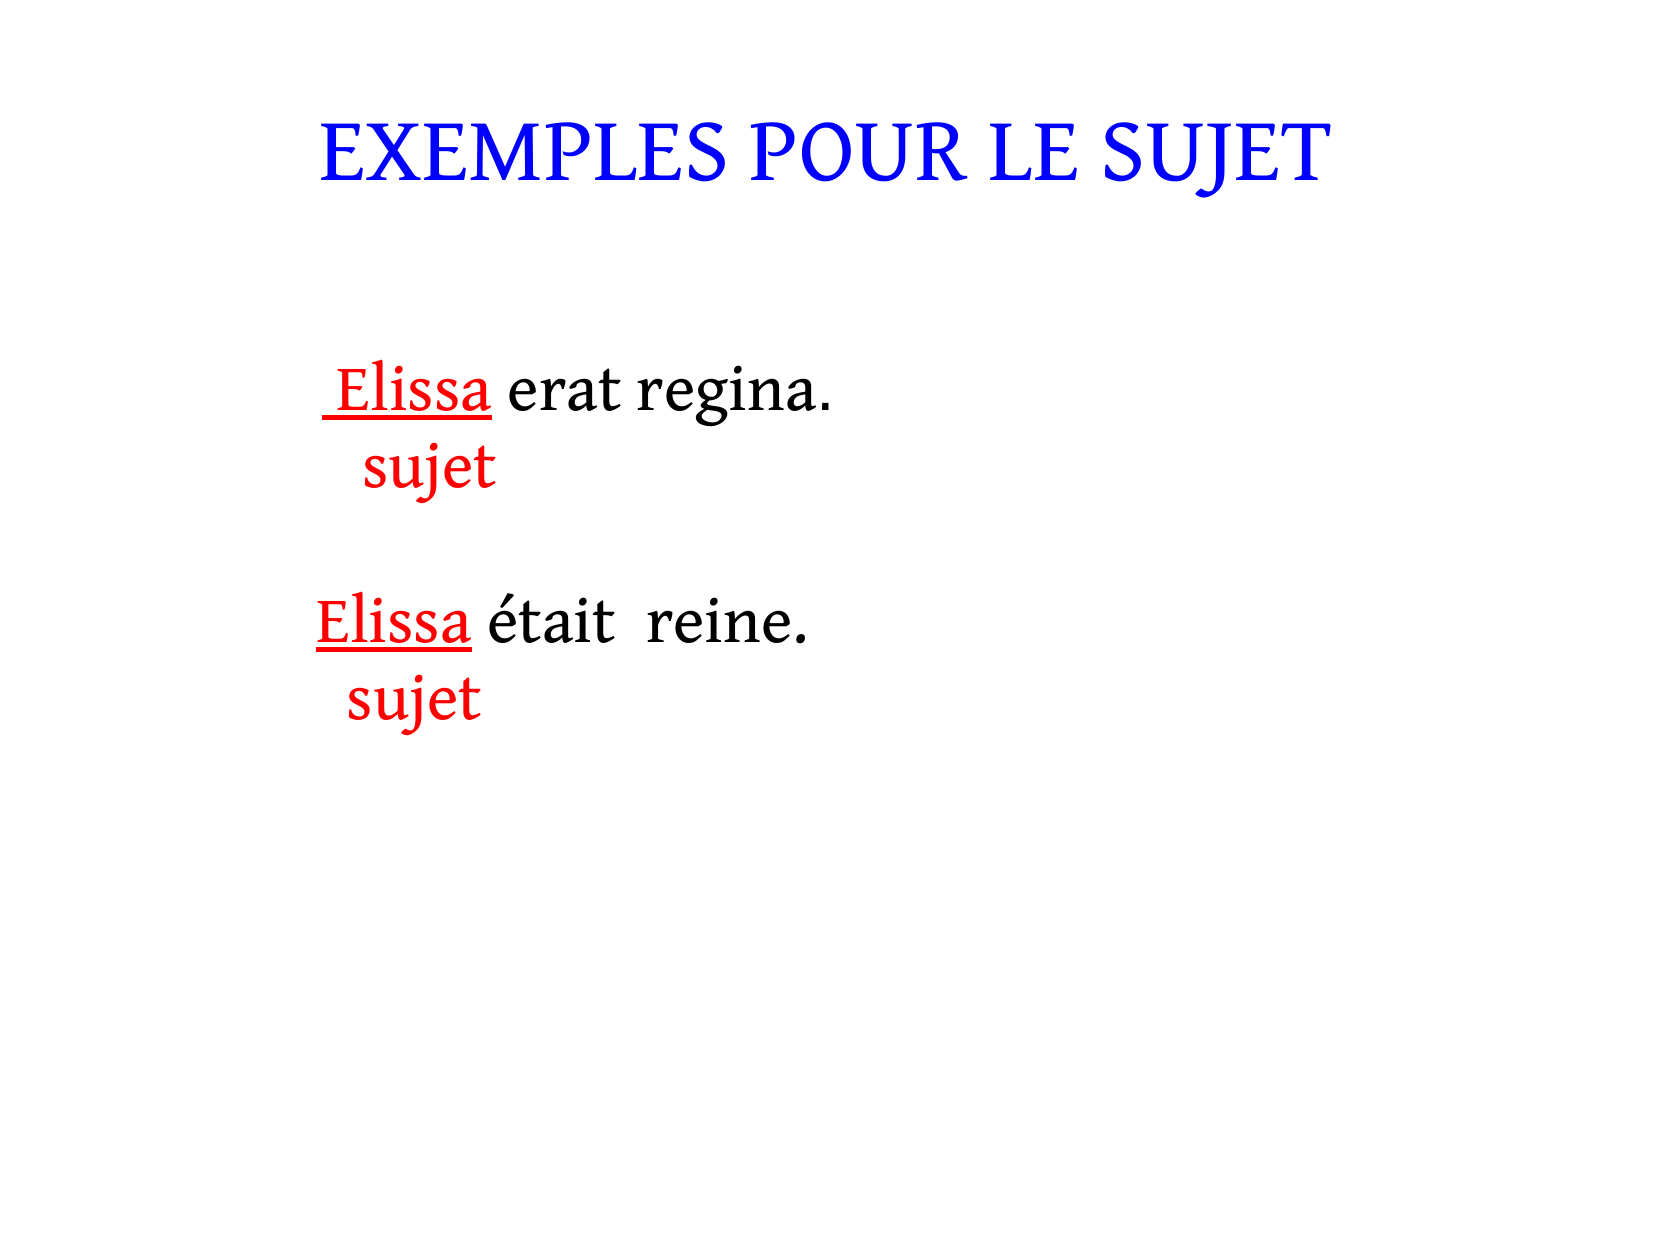

# EXEMPLES POUR LE SUJET
 Elissa erat regina.
 sujet
 Elissa était reine.
 sujet